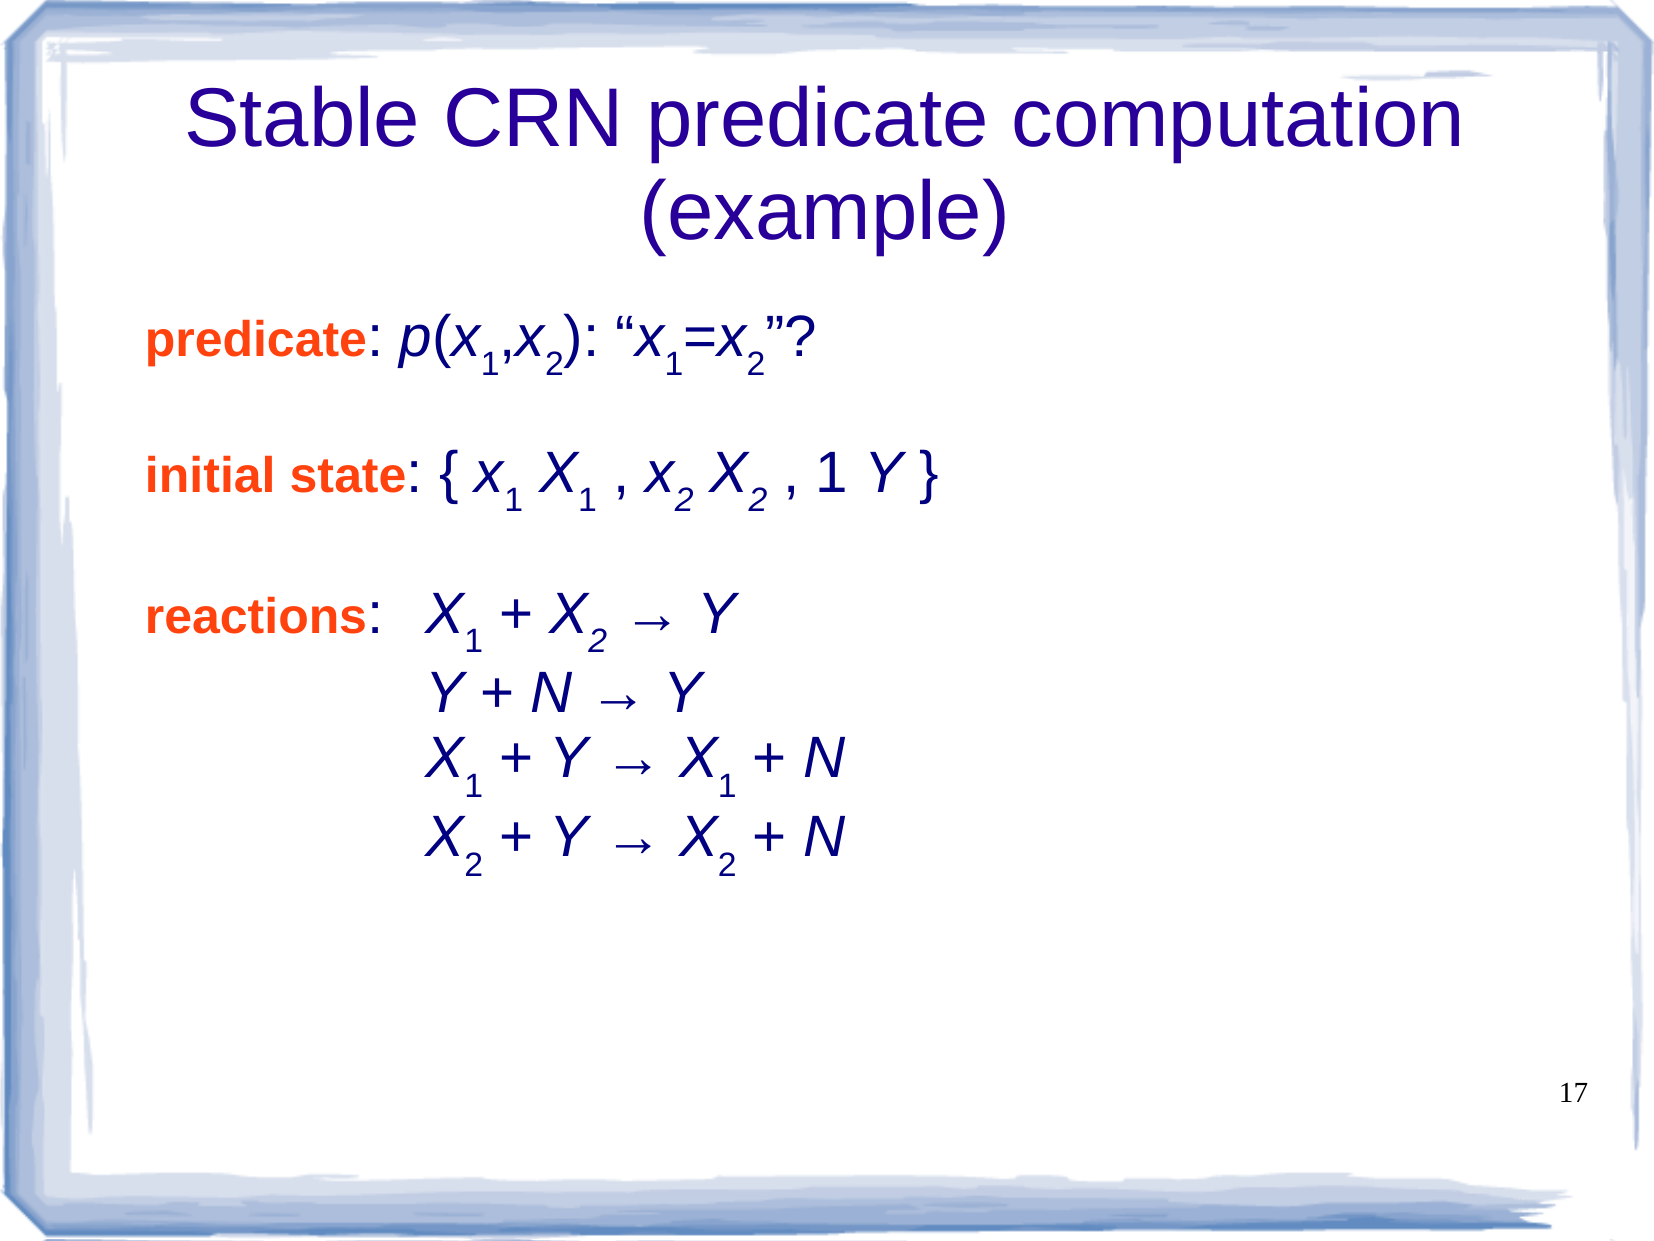

# Stable CRN predicate computation (example)
predicate: p(x1,x2): “x1=x2”?
initial state: { x1 X1 , x2 X2 , 1 Y }
reactions:
X1 + X2 → Y
Y + N → Y
X1 + Y → X1 + N
X2 + Y → X2 + N
17